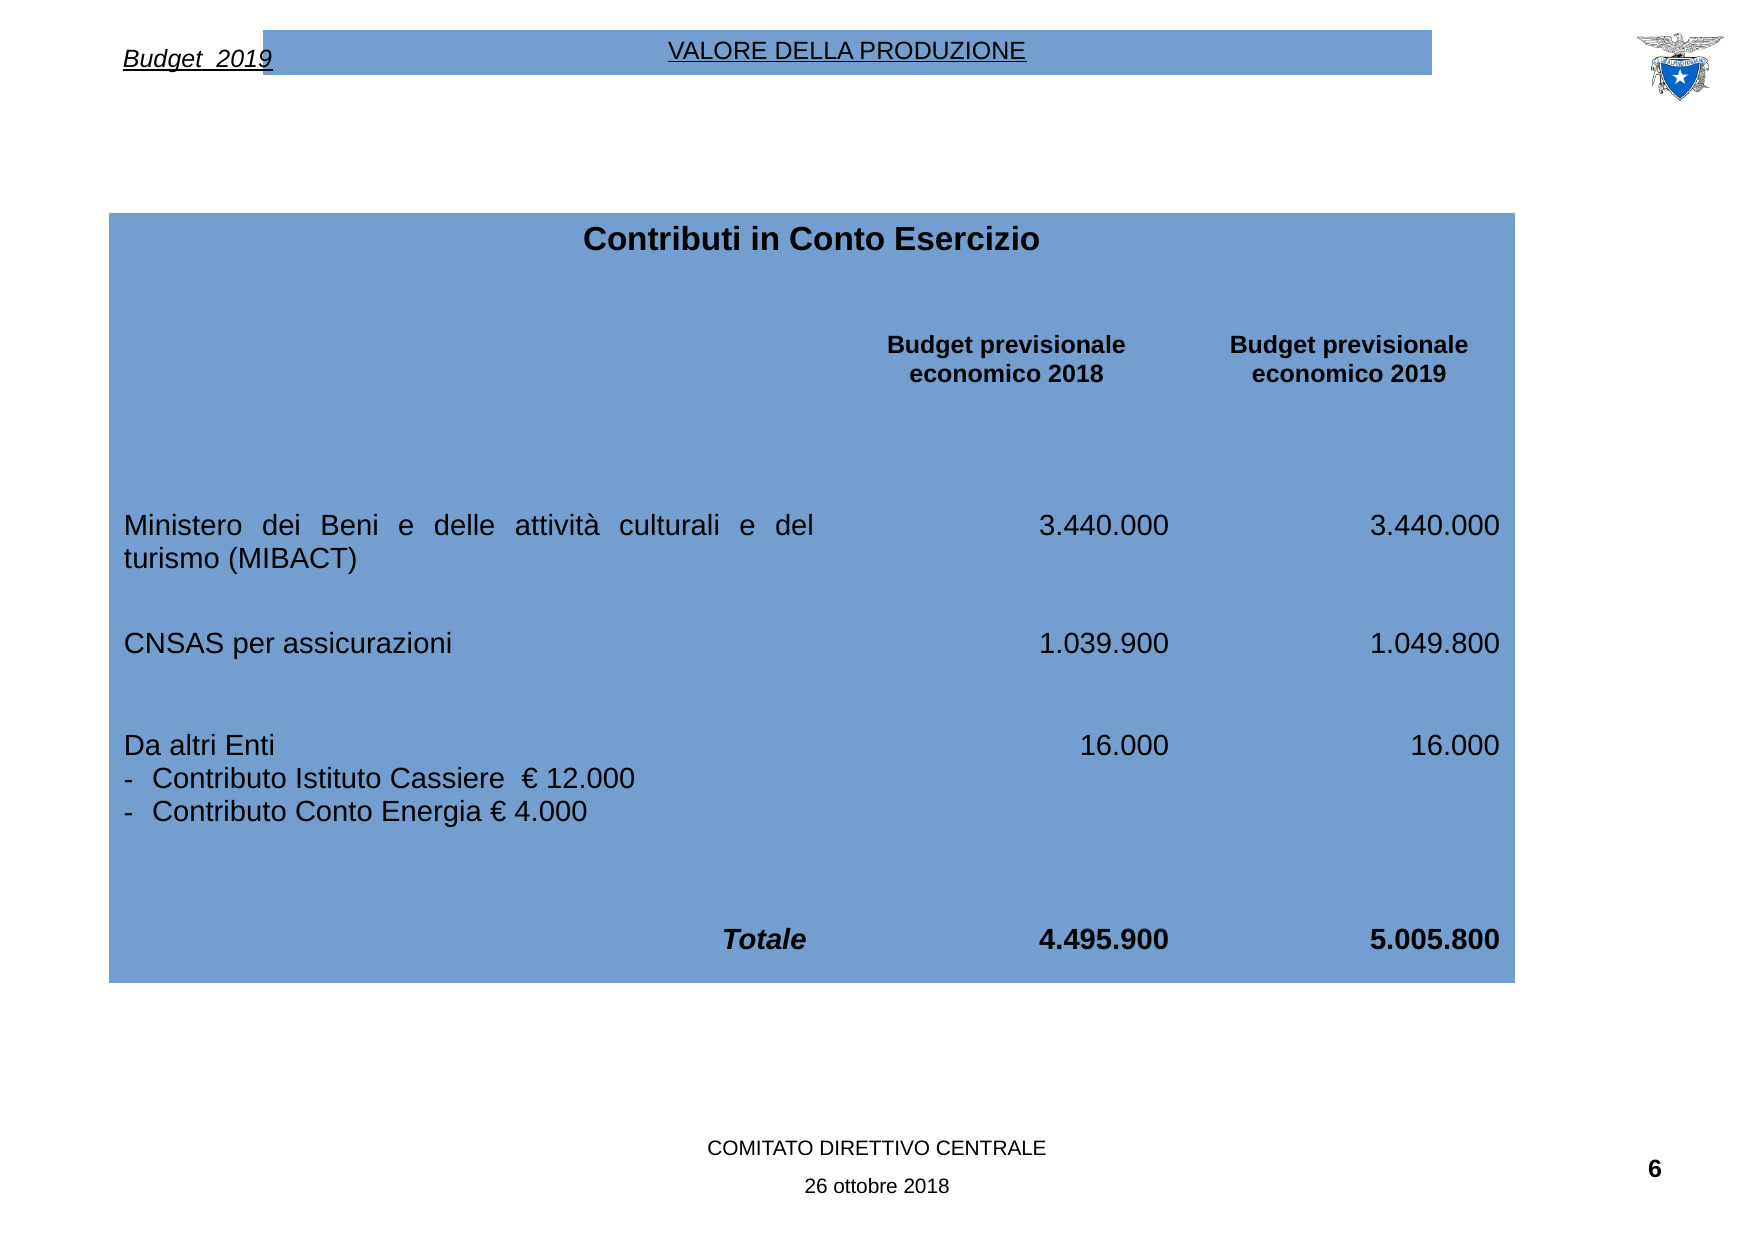

| VALORE DELLA PRODUZIONE |
| --- |
Budget 2019
| Contributi in Conto Esercizio | | |
| --- | --- | --- |
| | Budget previsionale economico 2018 | Budget previsionale economico 2019 |
| Ministero dei Beni e delle attività culturali e del turismo (MIBACT) | 3.440.000 | 3.440.000 |
| CNSAS per assicurazioni | 1.039.900 | 1.049.800 |
| Da altri Enti Contributo Istituto Cassiere € 12.000 Contributo Conto Energia € 4.000 | 16.000 | 16.000 |
| Totale | 4.495.900 | 5.005.800 |
COMITATO DIRETTIVO CENTRALE
26 ottobre 2018
6